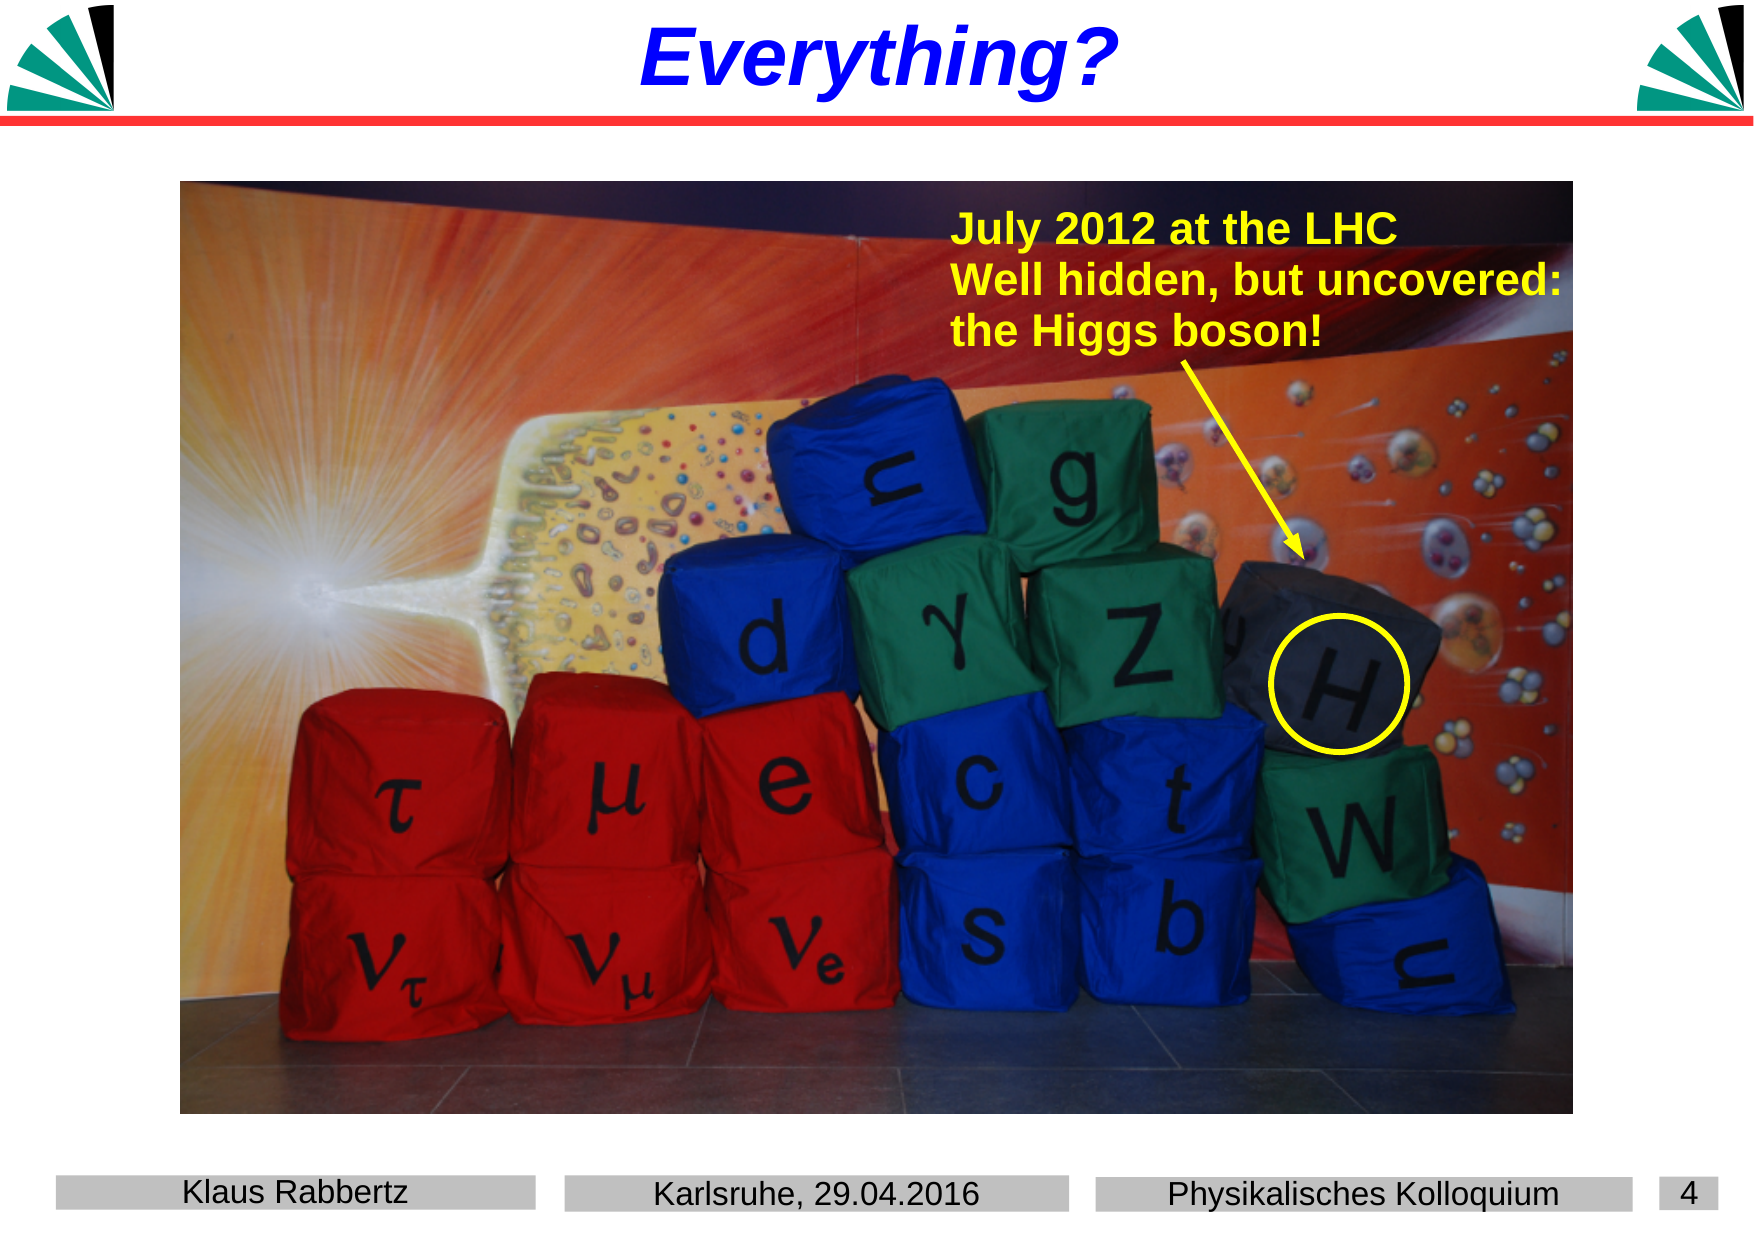

# Everything?
July 2012 at the LHC
Well hidden, but uncovered:
the Higgs boson!